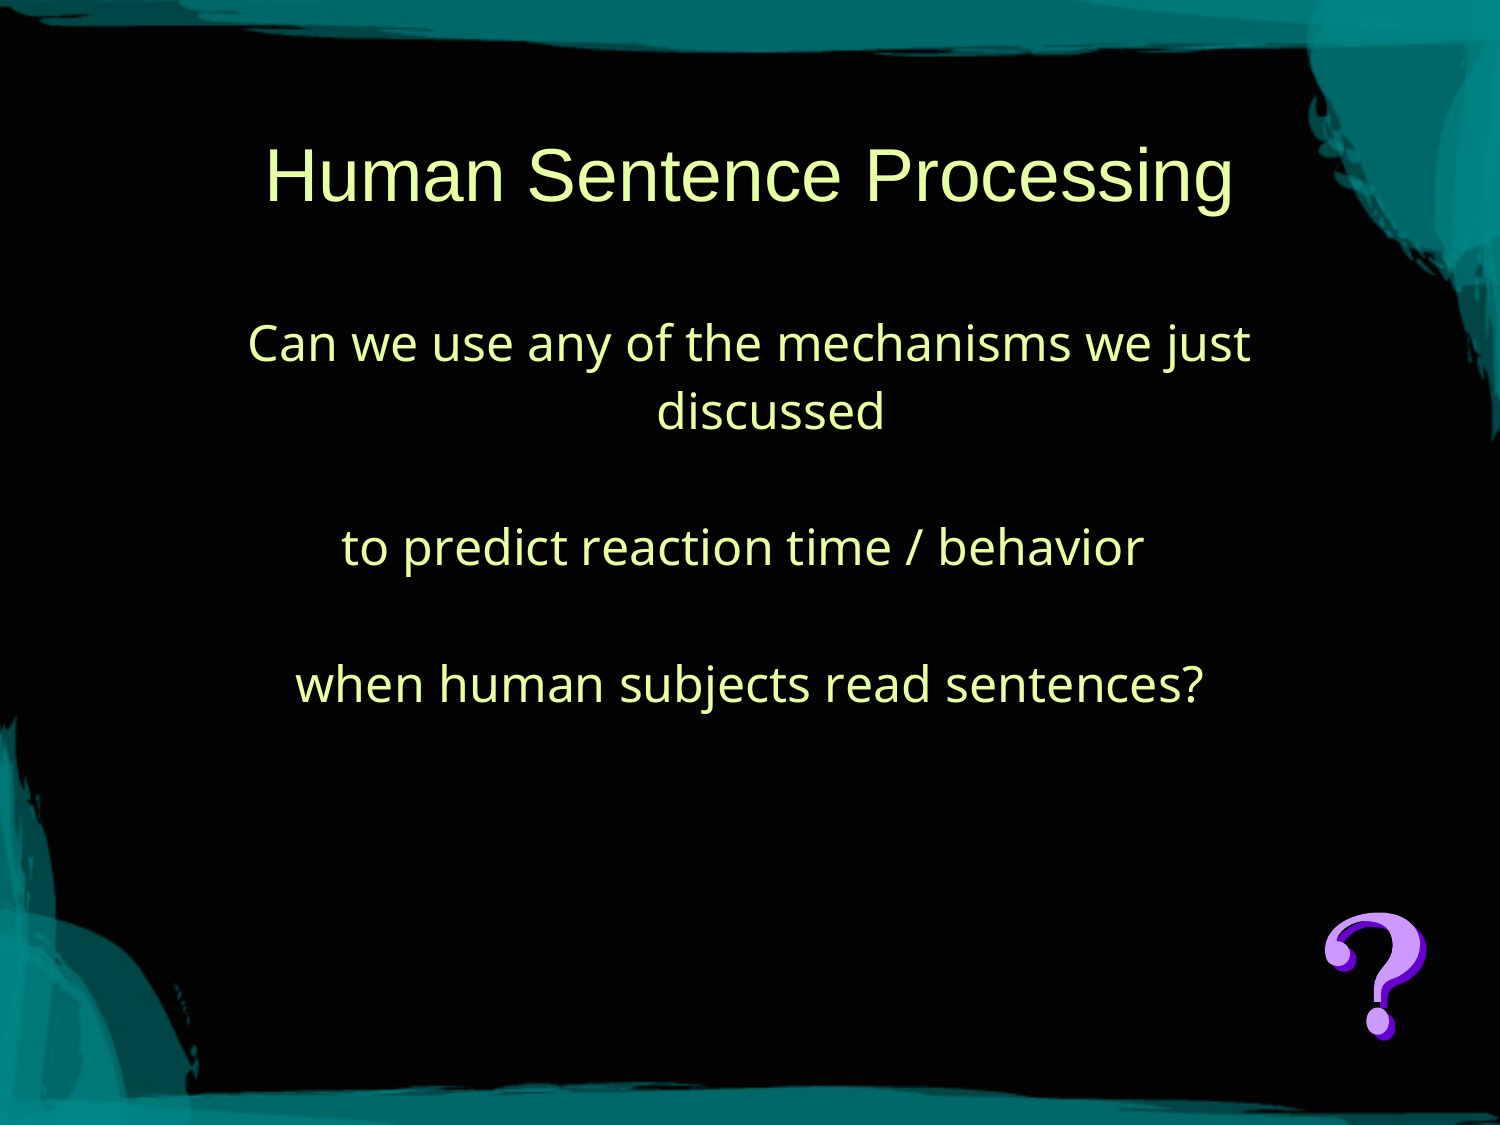

# Human Sentence Processing
Can we use any of the mechanisms we just discussed
to predict reaction time / behavior
when human subjects read sentences?